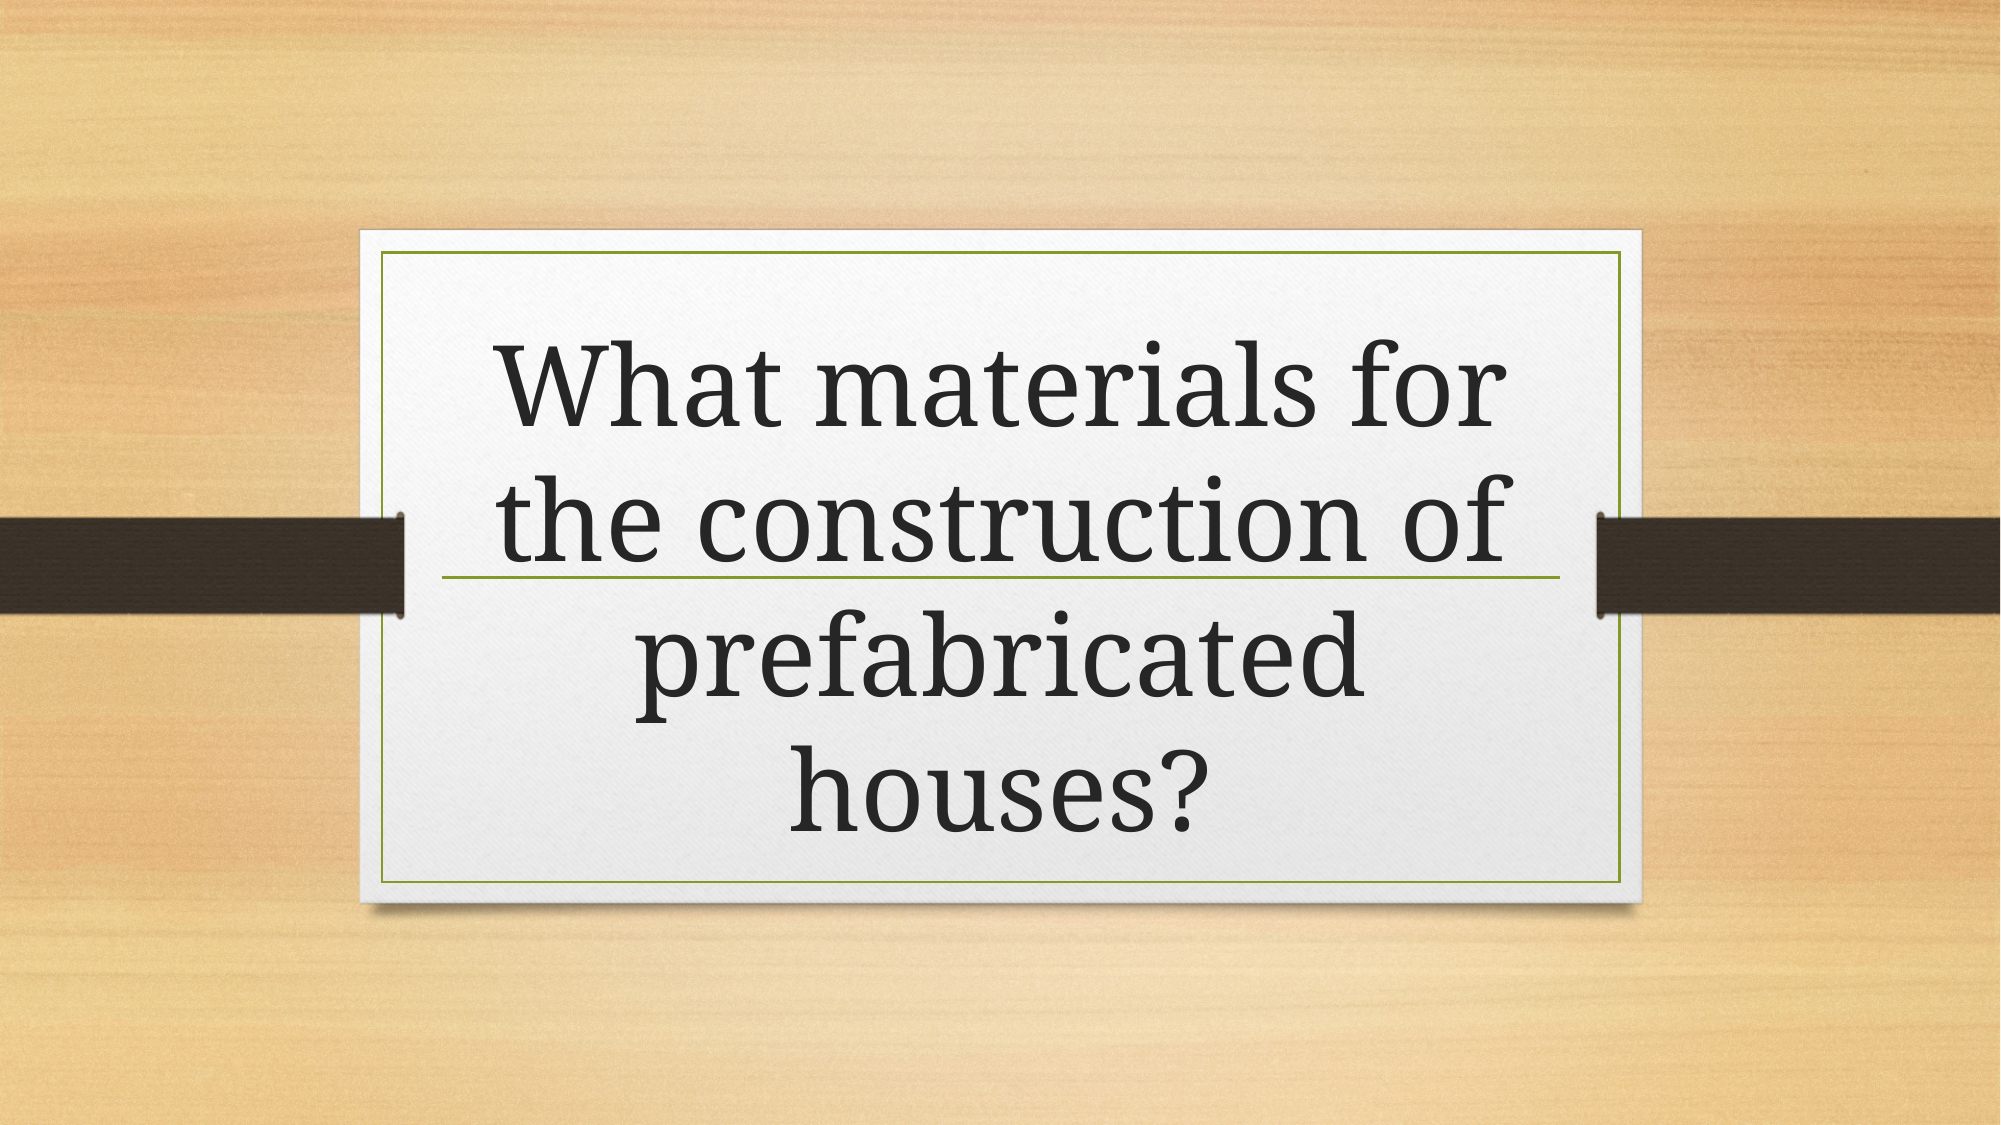

# What materials for the construction of prefabricated houses?